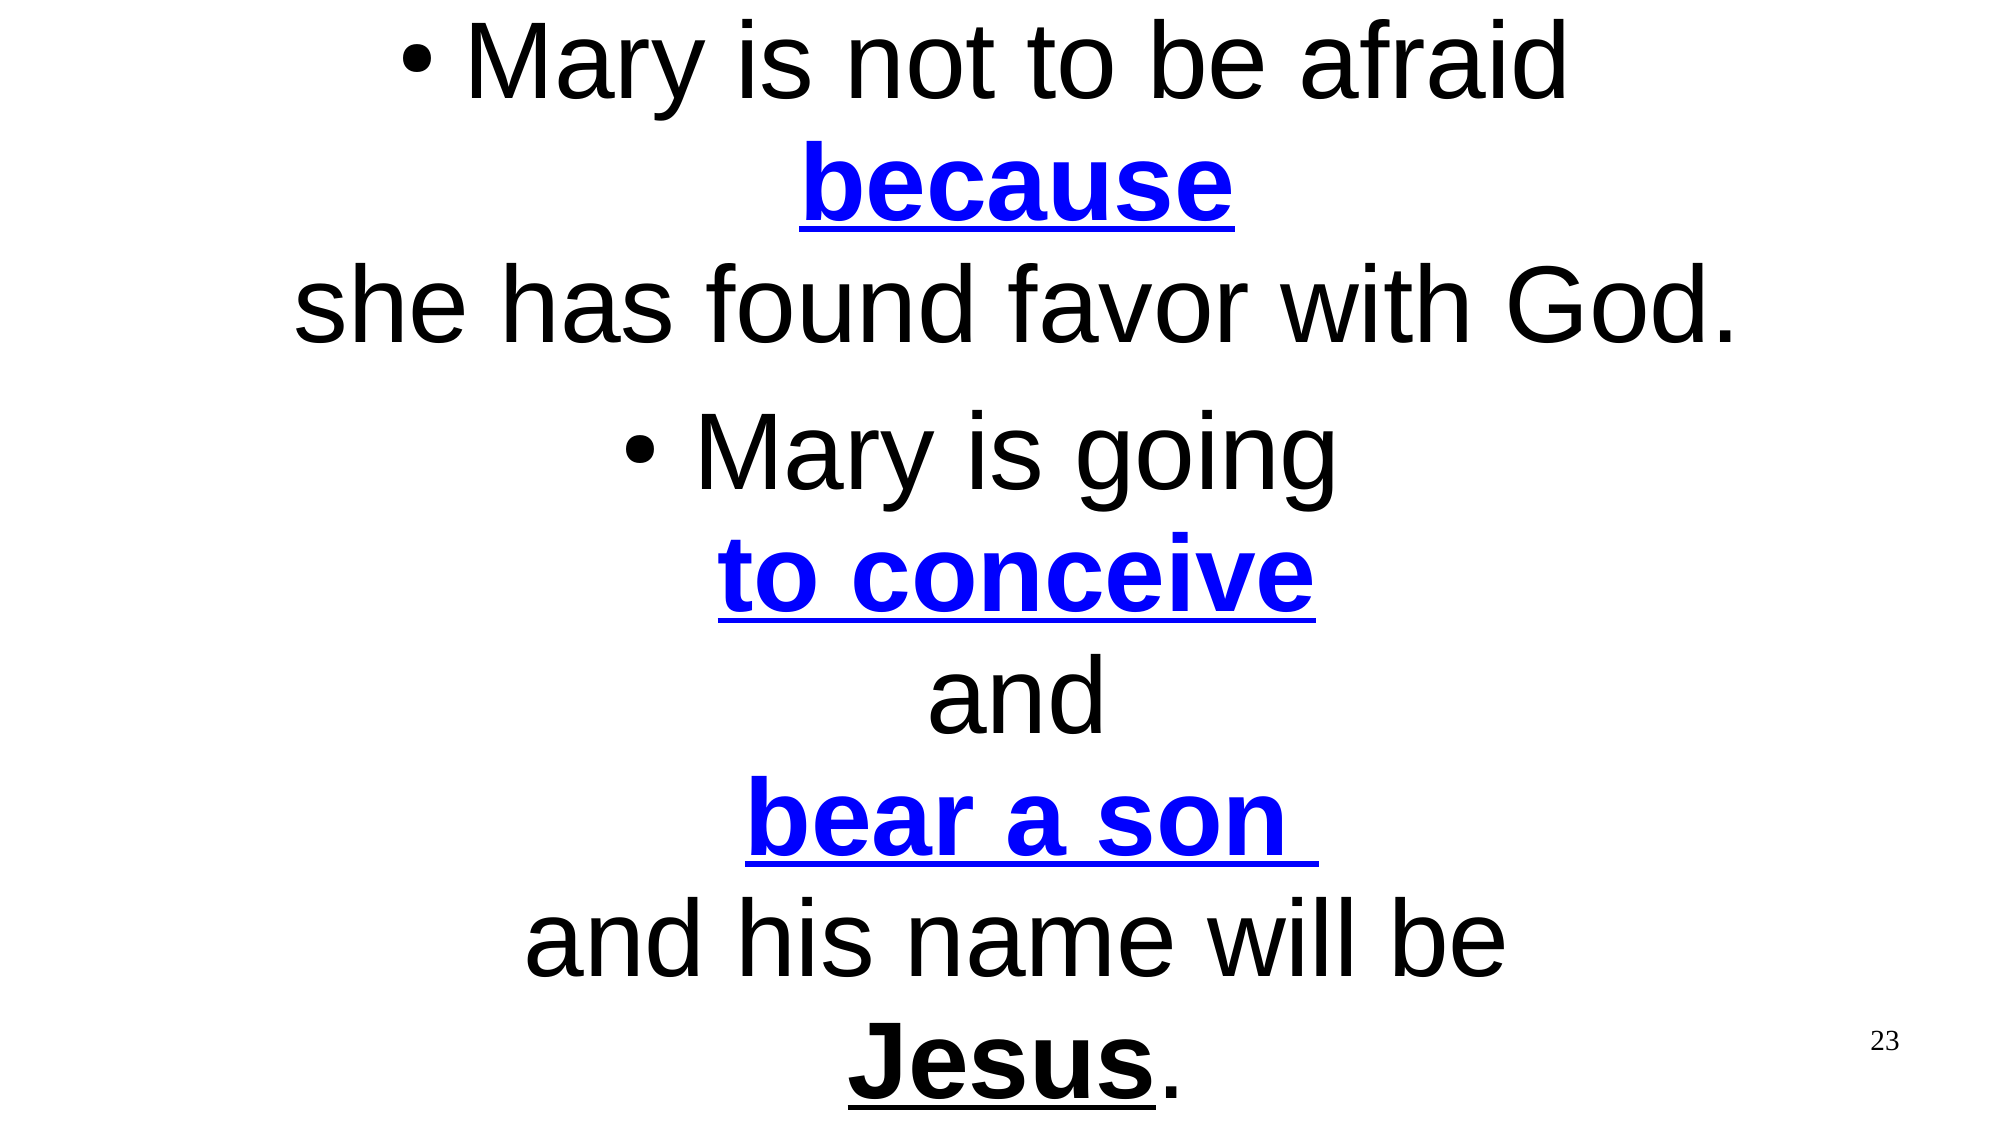

# Mary is not to be afraid because she has found favor with God.
Mary is going
to conceive
and
bear a son
and his name will be
Jesus.
23